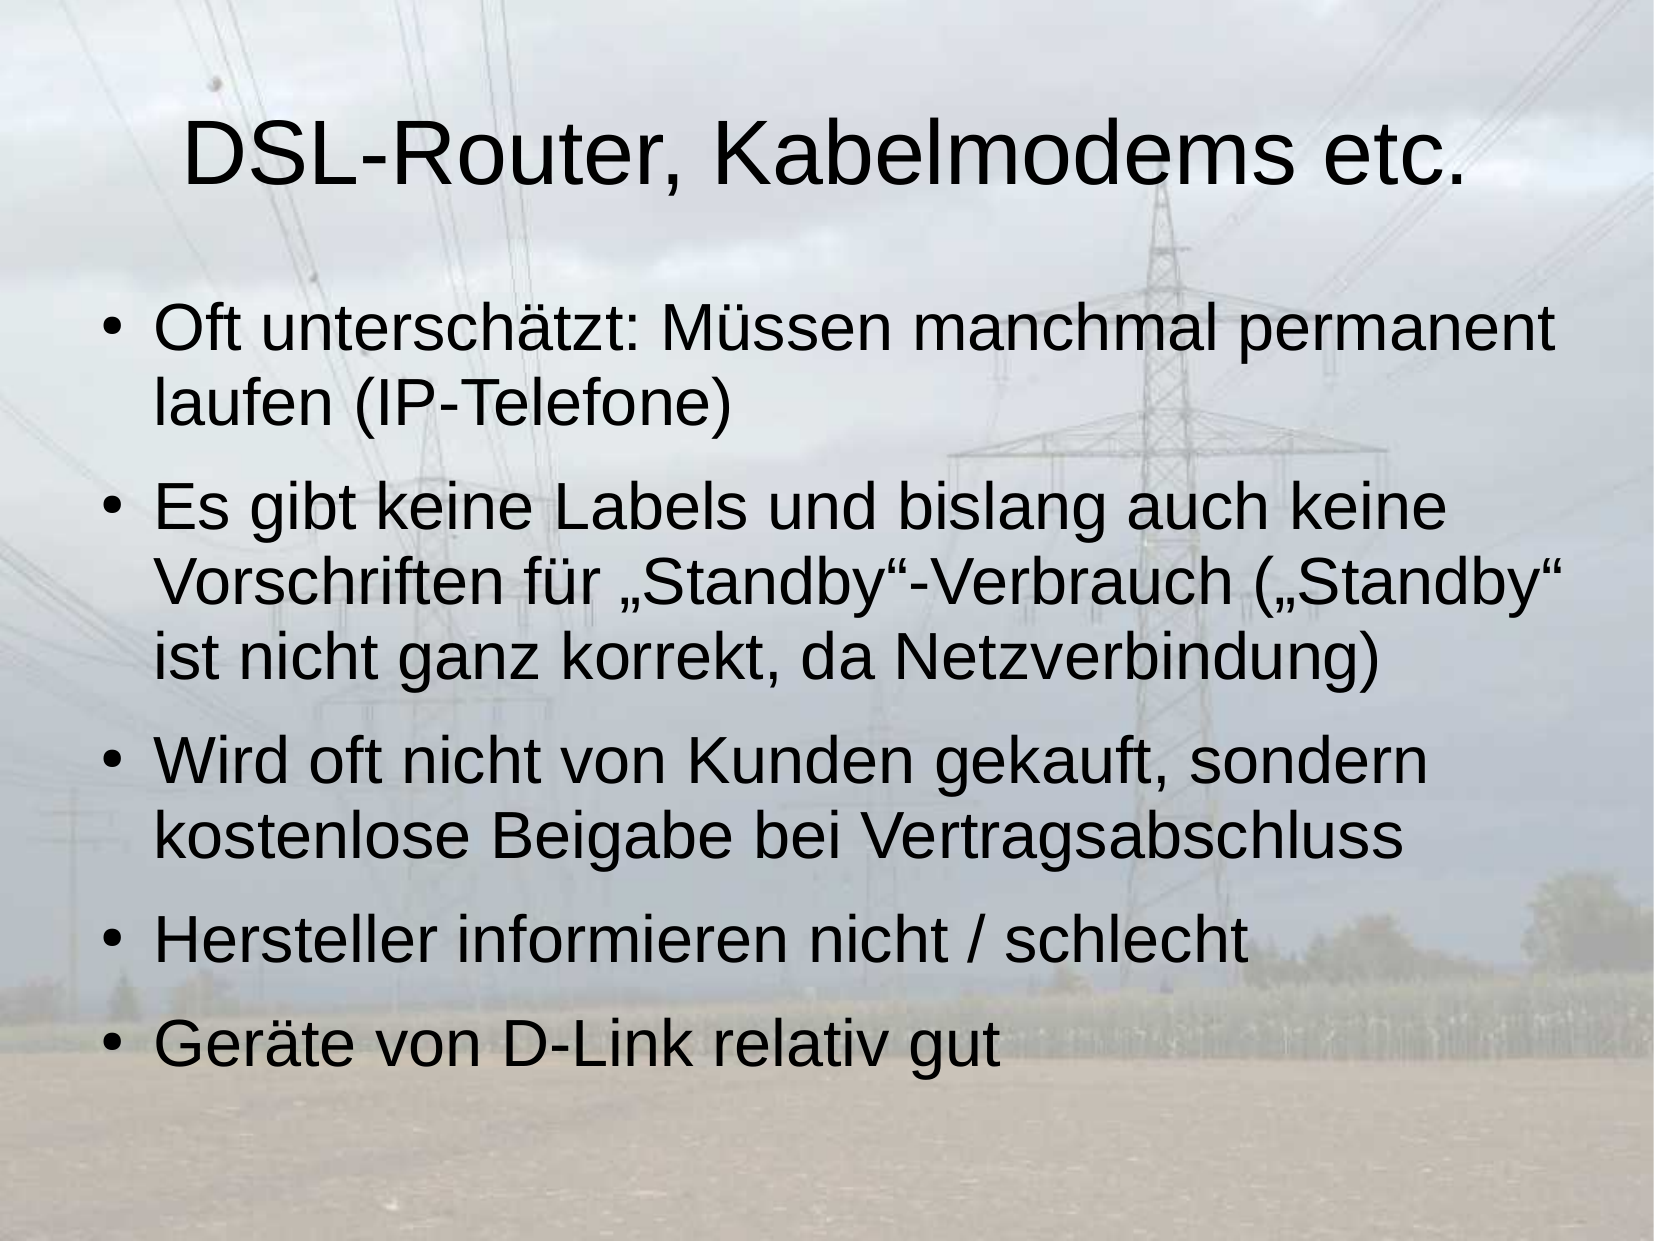

# DSL-Router, Kabelmodems etc.
Oft unterschätzt: Müssen manchmal permanent laufen (IP-Telefone)
Es gibt keine Labels und bislang auch keine Vorschriften für „Standby“-Verbrauch („Standby“ ist nicht ganz korrekt, da Netzverbindung)
Wird oft nicht von Kunden gekauft, sondern kostenlose Beigabe bei Vertragsabschluss
Hersteller informieren nicht / schlecht
Geräte von D-Link relativ gut